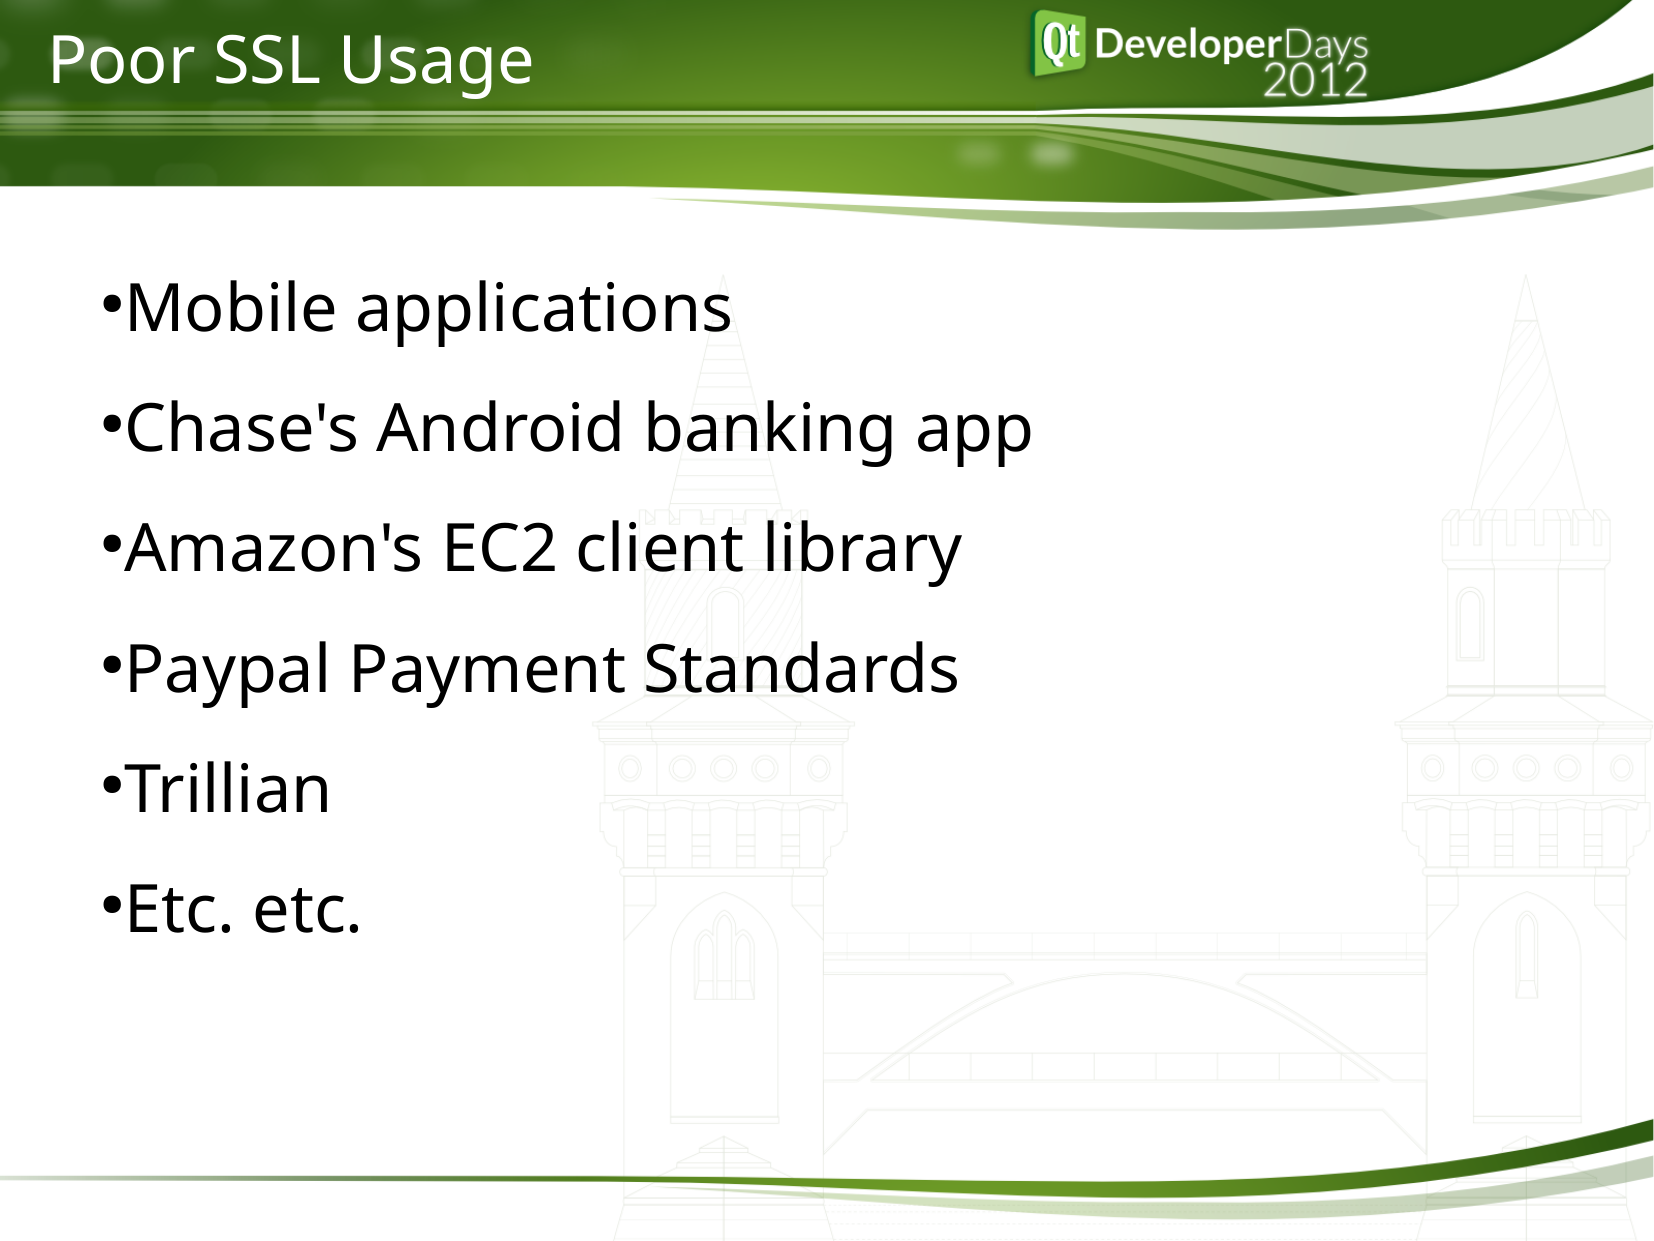

# Poor SSL Usage
Mobile applications
Chase's Android banking app
Amazon's EC2 client library
Paypal Payment Standards
Trillian
Etc. etc.